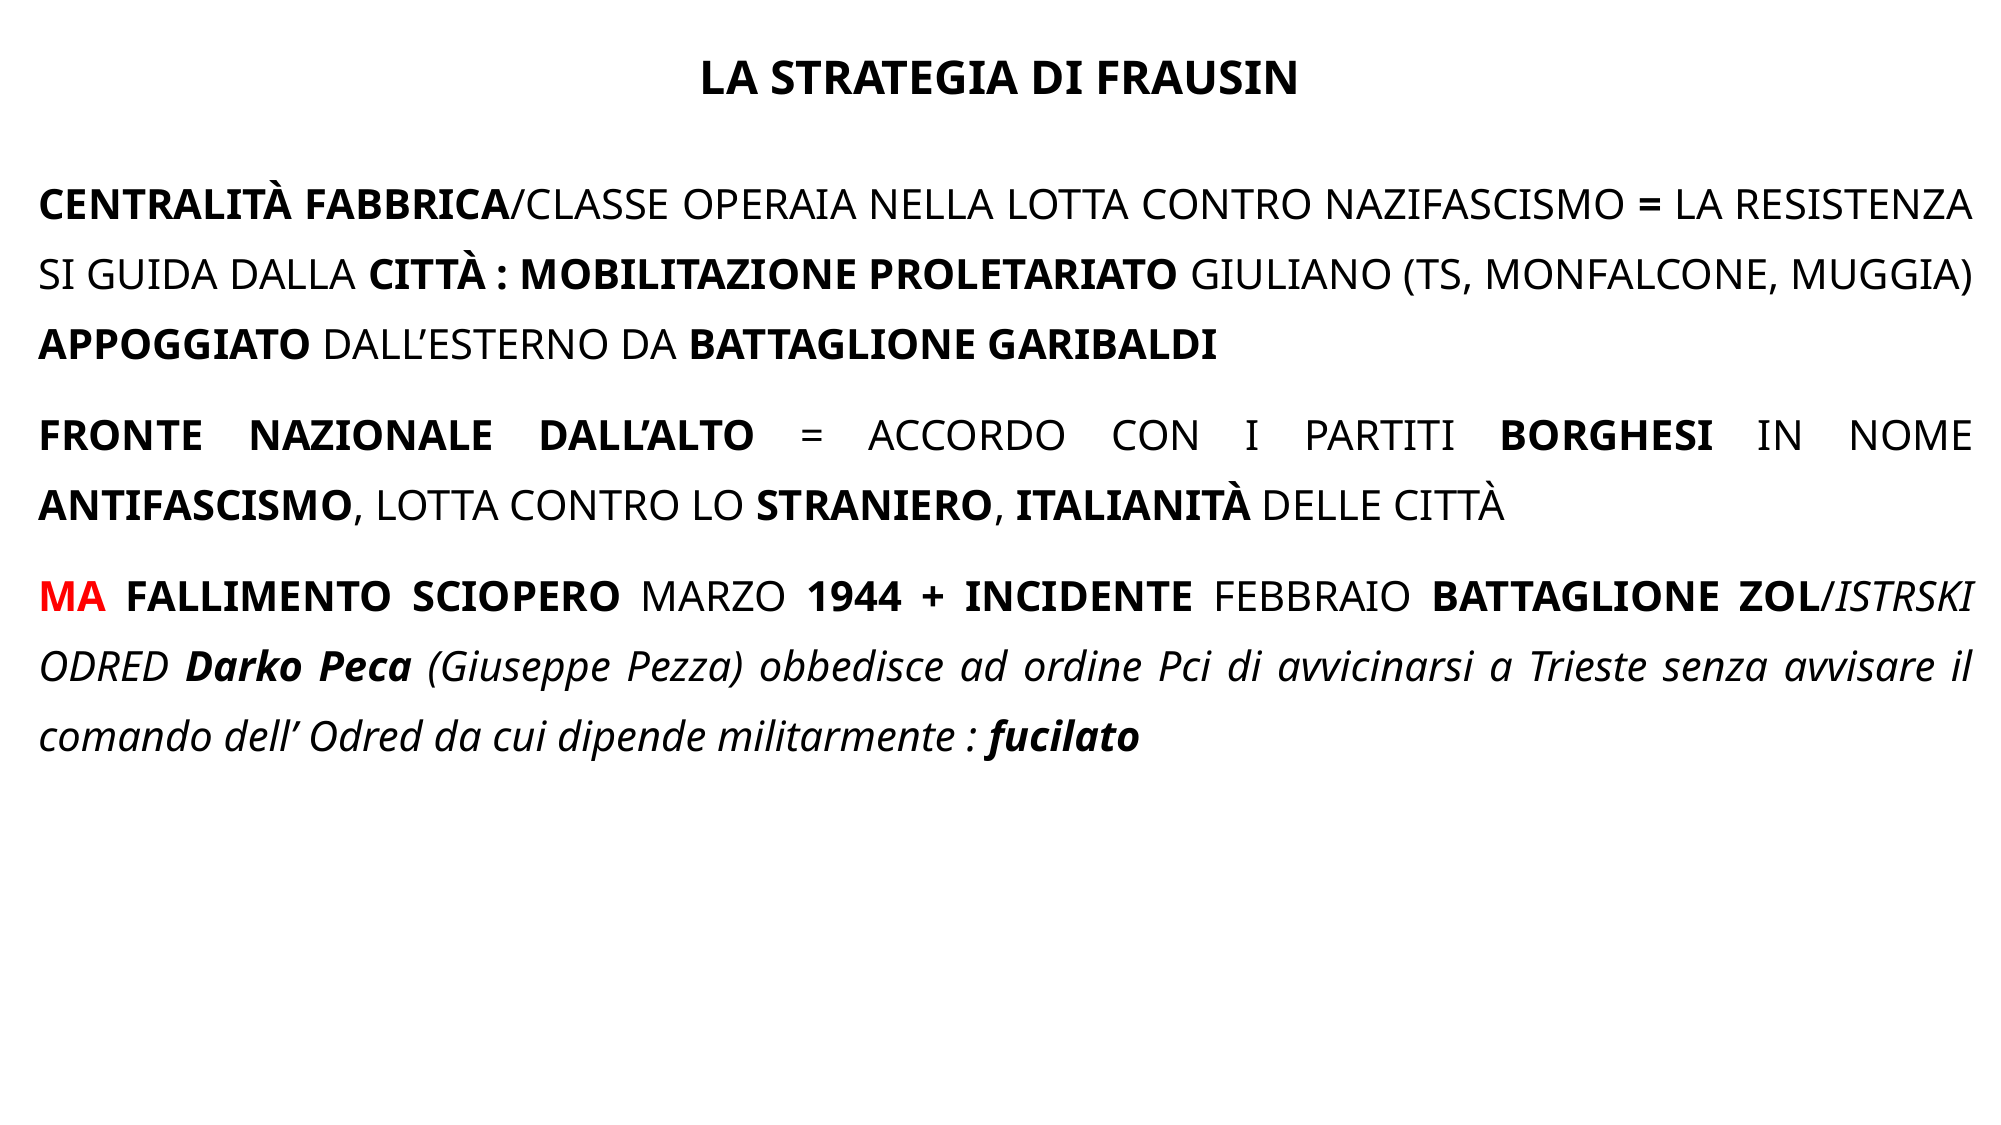

# LA STRATEGIA DI FRAUSIN
CENTRALITÀ FABBRICA/CLASSE OPERAIA NELLA LOTTA CONTRO NAZIFASCISMO = LA RESISTENZA SI GUIDA DALLA CITTÀ : MOBILITAZIONE PROLETARIATO GIULIANO (TS, MONFALCONE, MUGGIA) APPOGGIATO DALL’ESTERNO DA BATTAGLIONE GARIBALDI
FRONTE NAZIONALE DALL’ALTO = ACCORDO CON I PARTITI BORGHESI IN NOME ANTIFASCISMO, LOTTA CONTRO LO STRANIERO, ITALIANITÀ DELLE CITTÀ
MA FALLIMENTO SCIOPERO MARZO 1944 + INCIDENTE FEBBRAIO BATTAGLIONE ZOL/ISTRSKI ODRED Darko Peca (Giuseppe Pezza) obbedisce ad ordine Pci di avvicinarsi a Trieste senza avvisare il comando dell’ Odred da cui dipende militarmente : fucilato